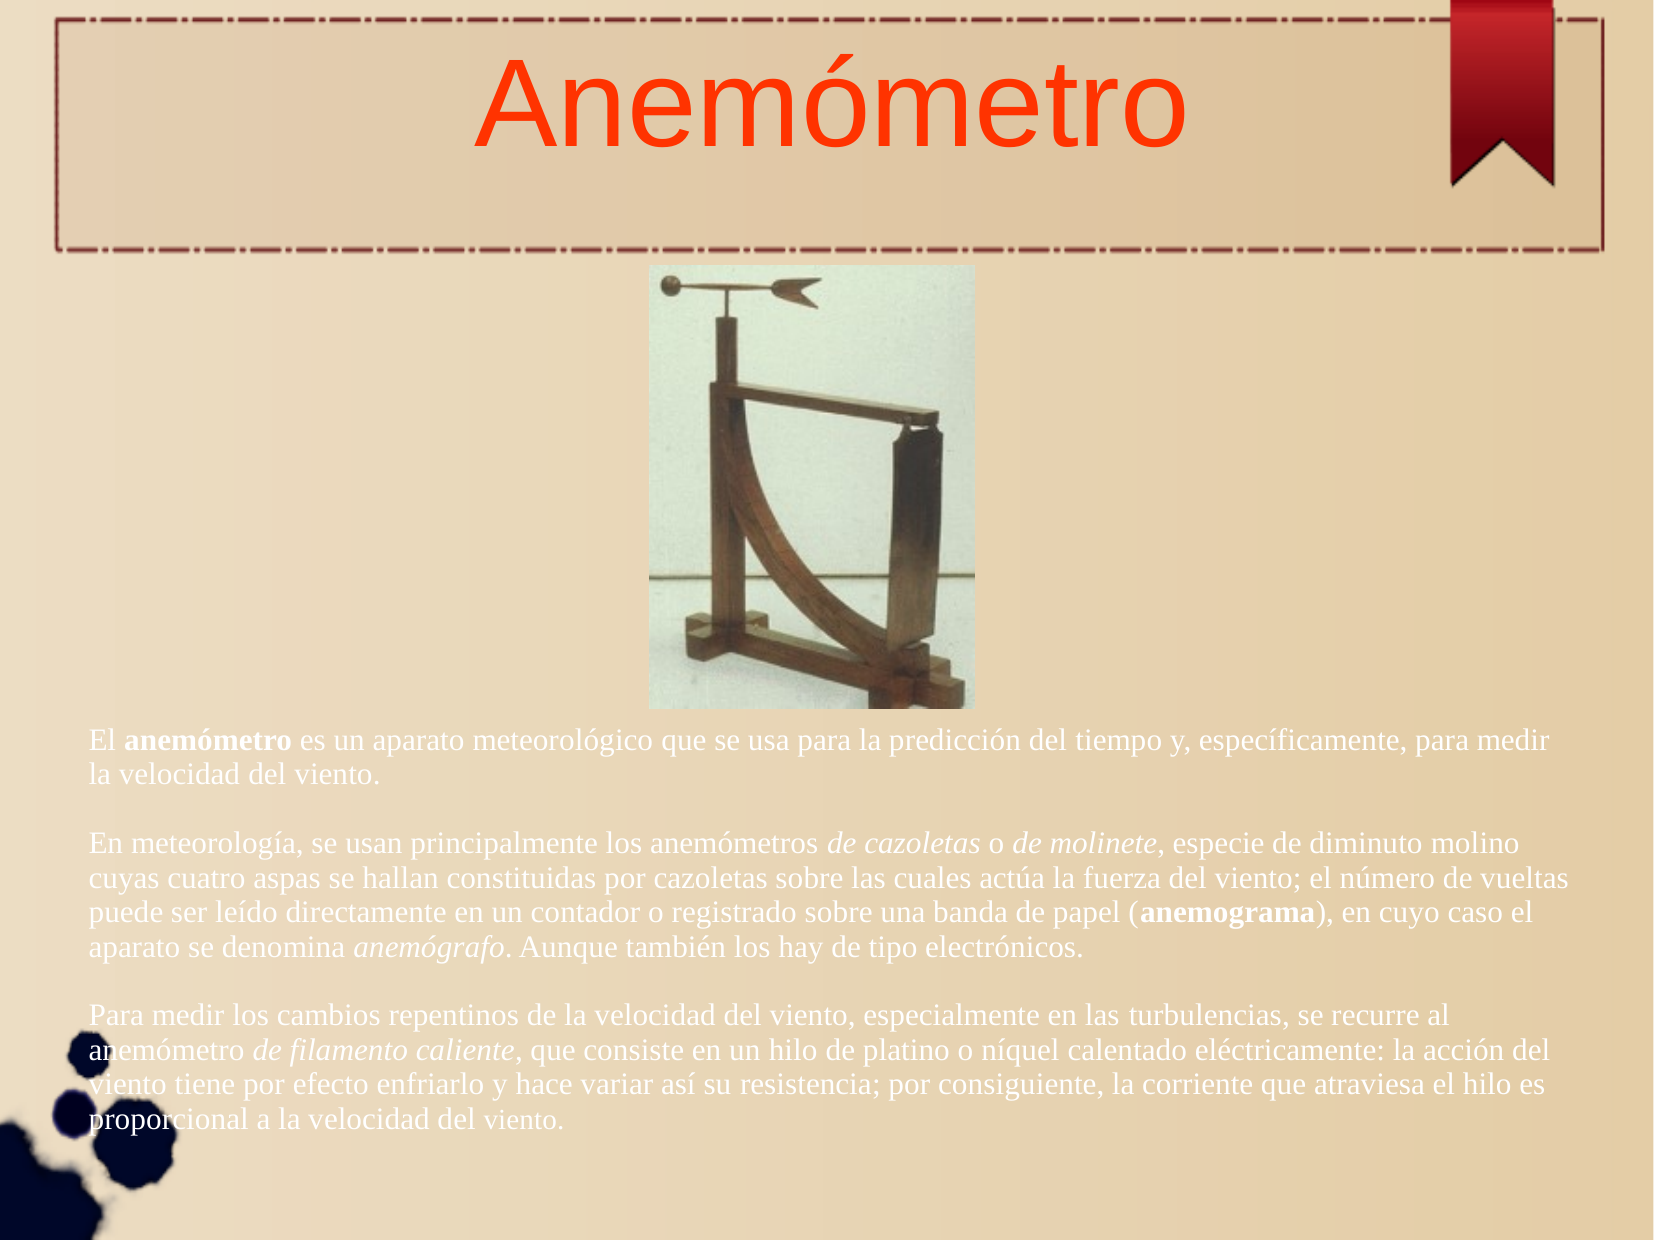

# Anemómetro
El anemómetro es un aparato meteorológico que se usa para la predicción del tiempo y, específicamente, para medir la velocidad del viento.
En meteorología, se usan principalmente los anemómetros de cazoletas o de molinete, especie de diminuto molino cuyas cuatro aspas se hallan constituidas por cazoletas sobre las cuales actúa la fuerza del viento; el número de vueltas puede ser leído directamente en un contador o registrado sobre una banda de papel (anemograma), en cuyo caso el aparato se denomina anemógrafo. Aunque también los hay de tipo electrónicos.
Para medir los cambios repentinos de la velocidad del viento, especialmente en las turbulencias, se recurre al anemómetro de filamento caliente, que consiste en un hilo de platino o níquel calentado eléctricamente: la acción del viento tiene por efecto enfriarlo y hace variar así su resistencia; por consiguiente, la corriente que atraviesa el hilo es proporcional a la velocidad del viento.